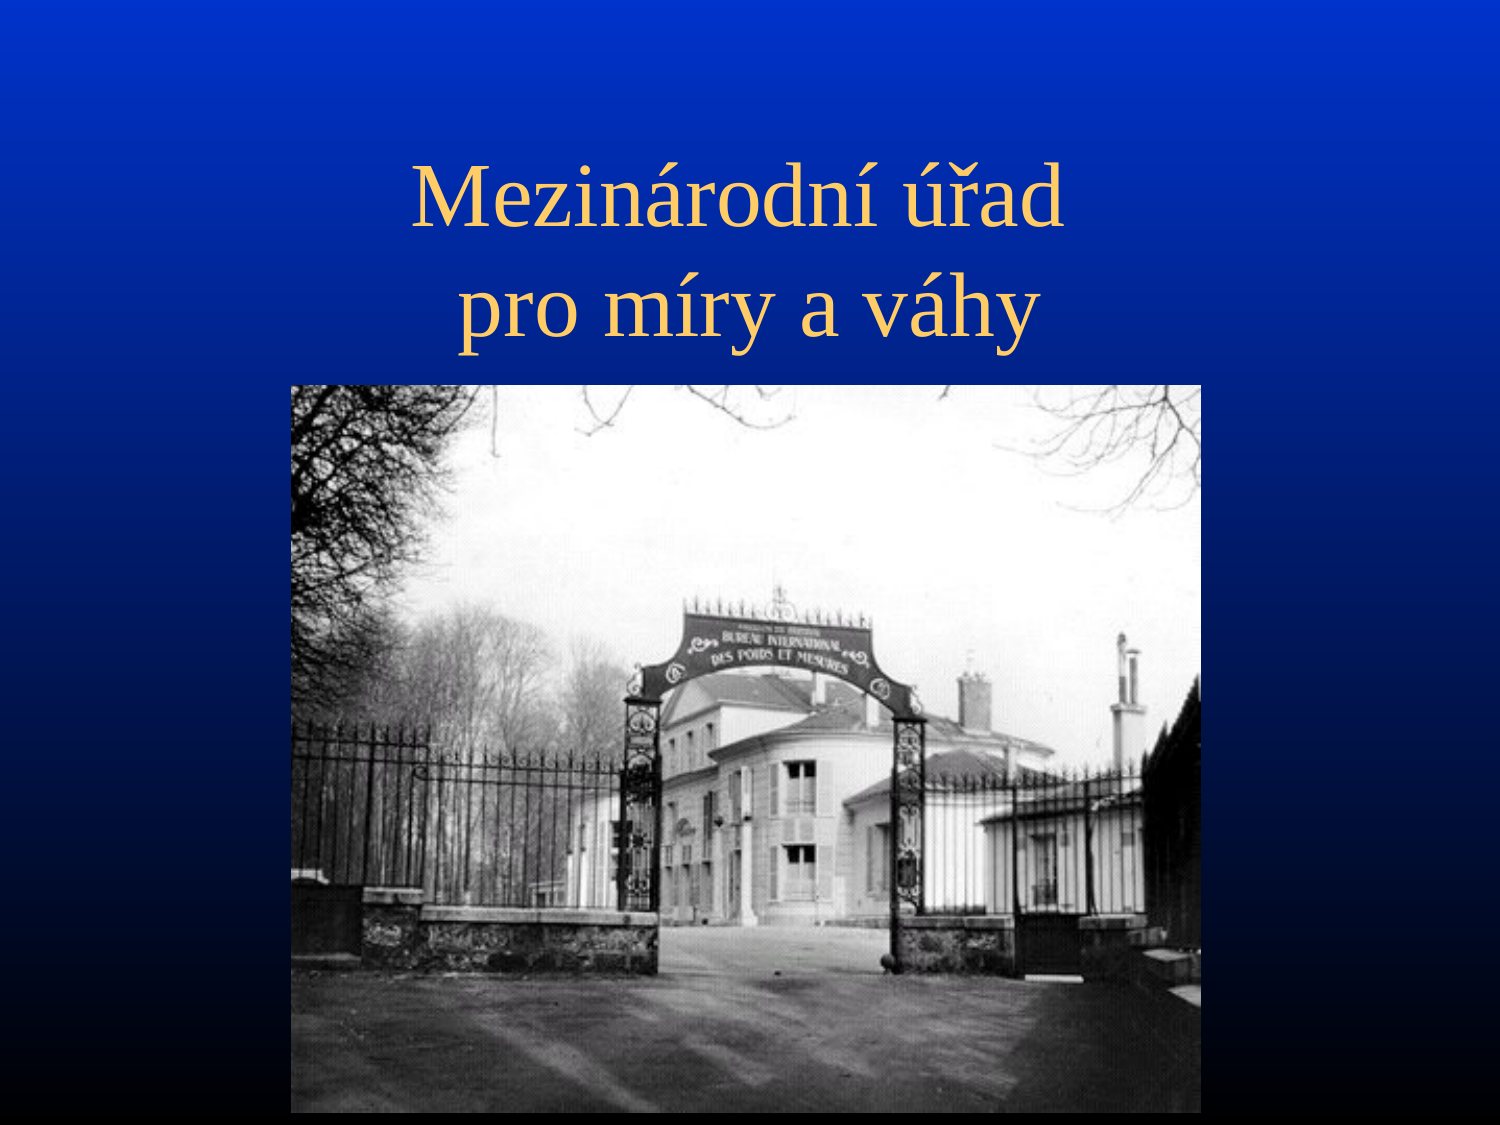

# Mezinárodní úřad pro míry a váhy
2